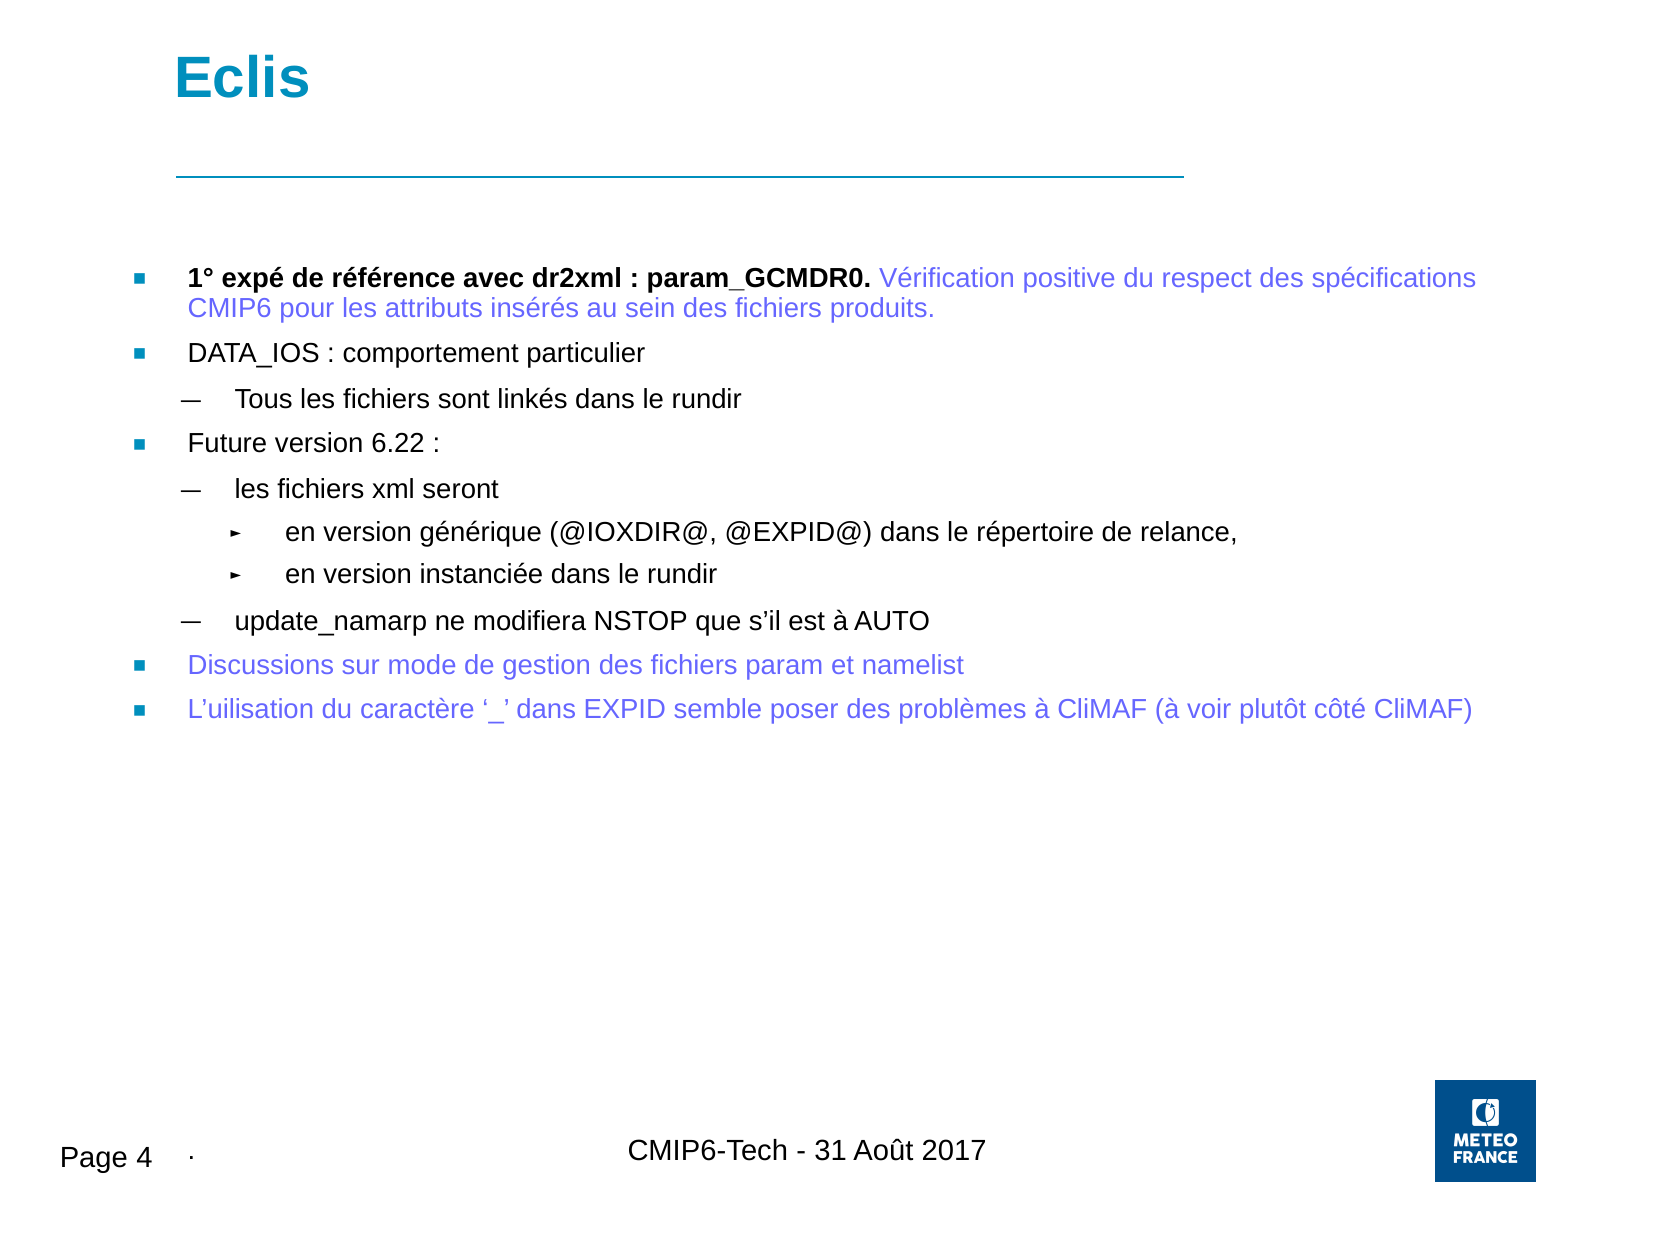

# Eclis
1° expé de référence avec dr2xml : param_GCMDR0. Vérification positive du respect des spécifications CMIP6 pour les attributs insérés au sein des fichiers produits.
DATA_IOS : comportement particulier
Tous les fichiers sont linkés dans le rundir
Future version 6.22 :
les fichiers xml seront
en version générique (@IOXDIR@, @EXPID@) dans le répertoire de relance,
en version instanciée dans le rundir
update_namarp ne modifiera NSTOP que s’il est à AUTO
Discussions sur mode de gestion des fichiers param et namelist
L’uilisation du caractère ‘_’ dans EXPID semble poser des problèmes à CliMAF (à voir plutôt côté CliMAF)
.
CMIP6-Tech - 31 Août 2017
4